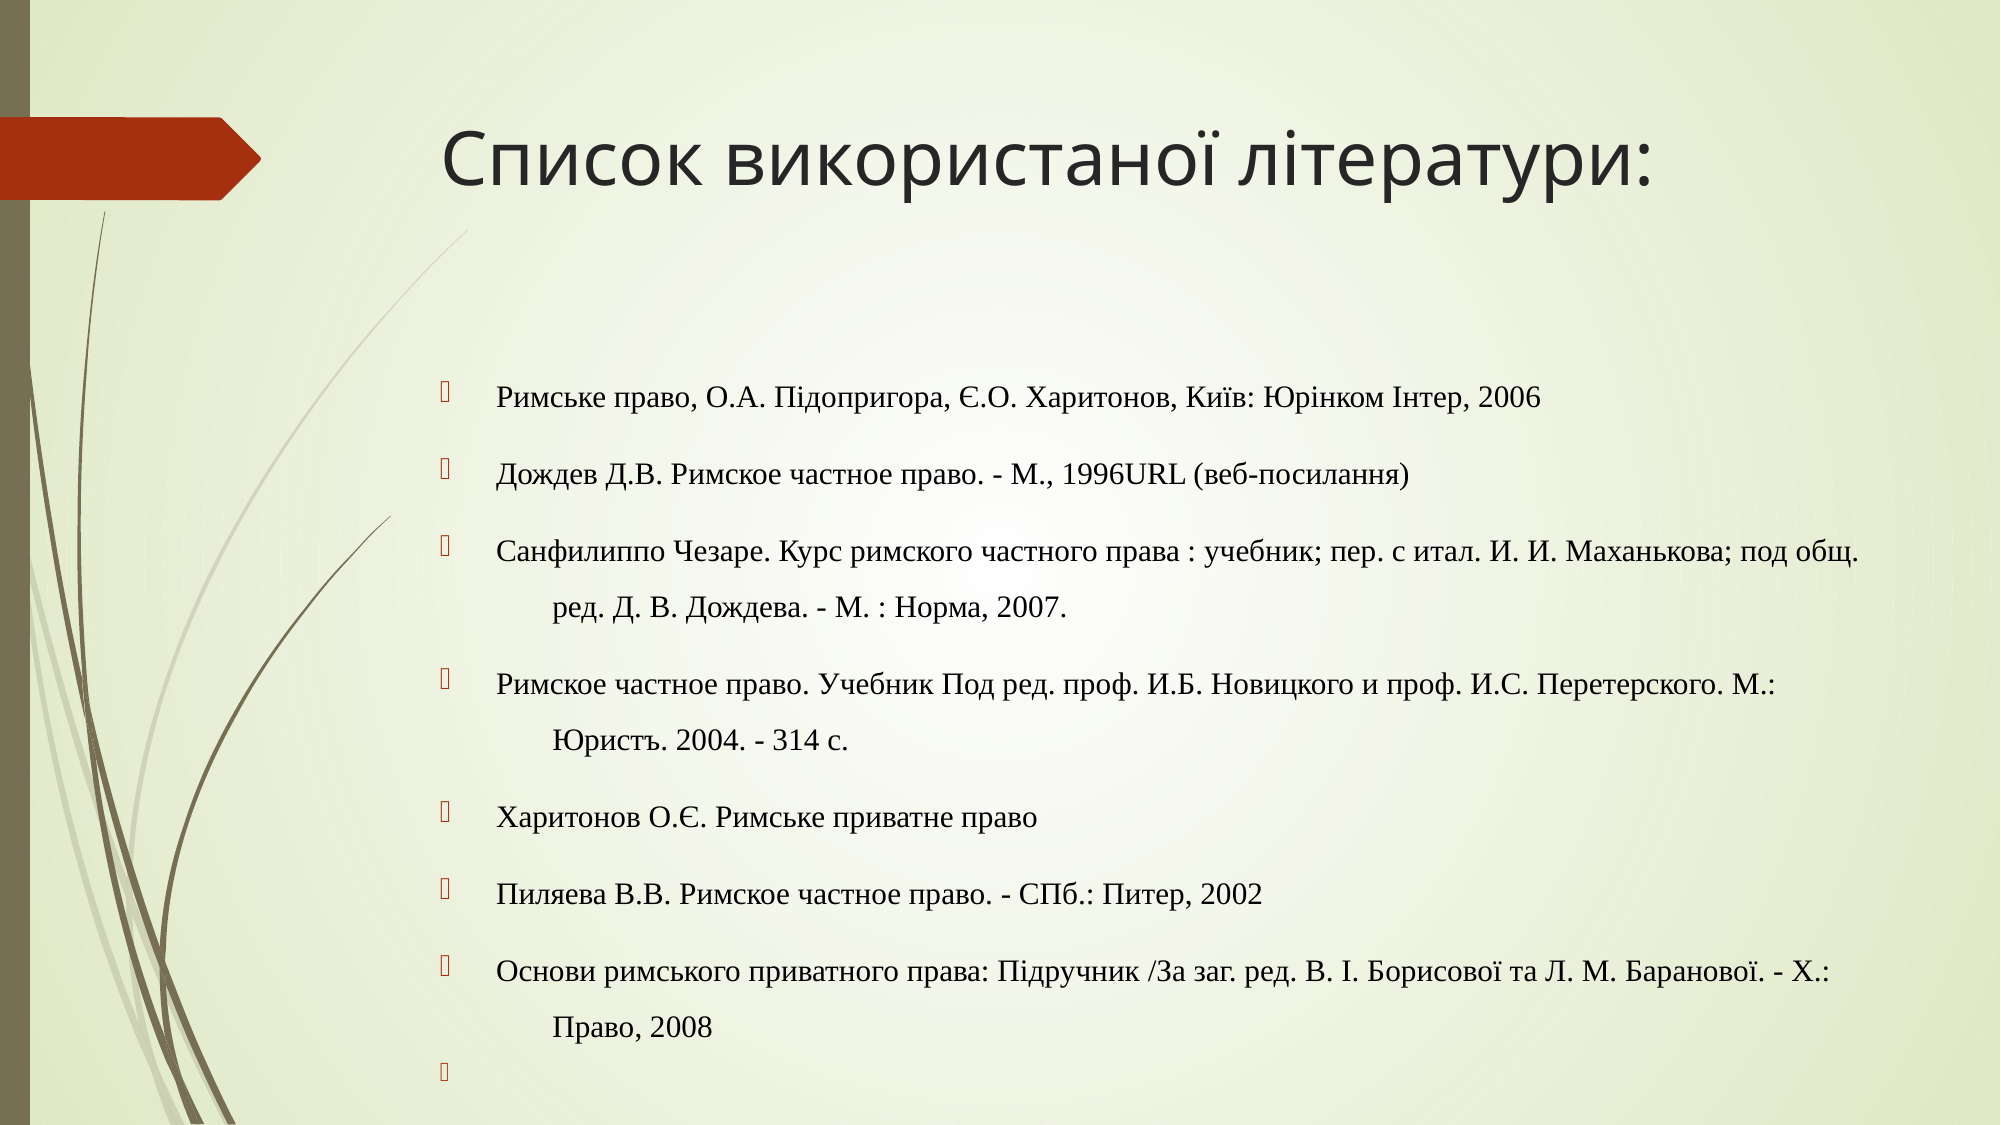

# Список використаної літератури:
Римське право, О.А. Підопригора, Є.О. Харитонов, Київ: Юрінком Інтер, 2006
Дождев Д.В. Римское частное право. - М., 1996URL (веб-посилання)
Санфилиппо Чезаре. Курс римского частного права : учебник; пер. с итал. И. И. Маханькова; под общ. ред. Д. В. Дождева. - М. : Норма, 2007.
Римское частное право. Учебник Под ред. проф. И.Б. Новицкого и проф. И.С. Перетерского. М.: Юристъ. 2004. - 314 с.
Харитонов О.Є. Римське приватне право
Пиляева В.В. Римское частное право. - СПб.: Питер, 2002
Основи римського приватного права: Підручник /За заг. ред. В. І. Борисової та Л. М. Баранової. - Х.: Право, 2008